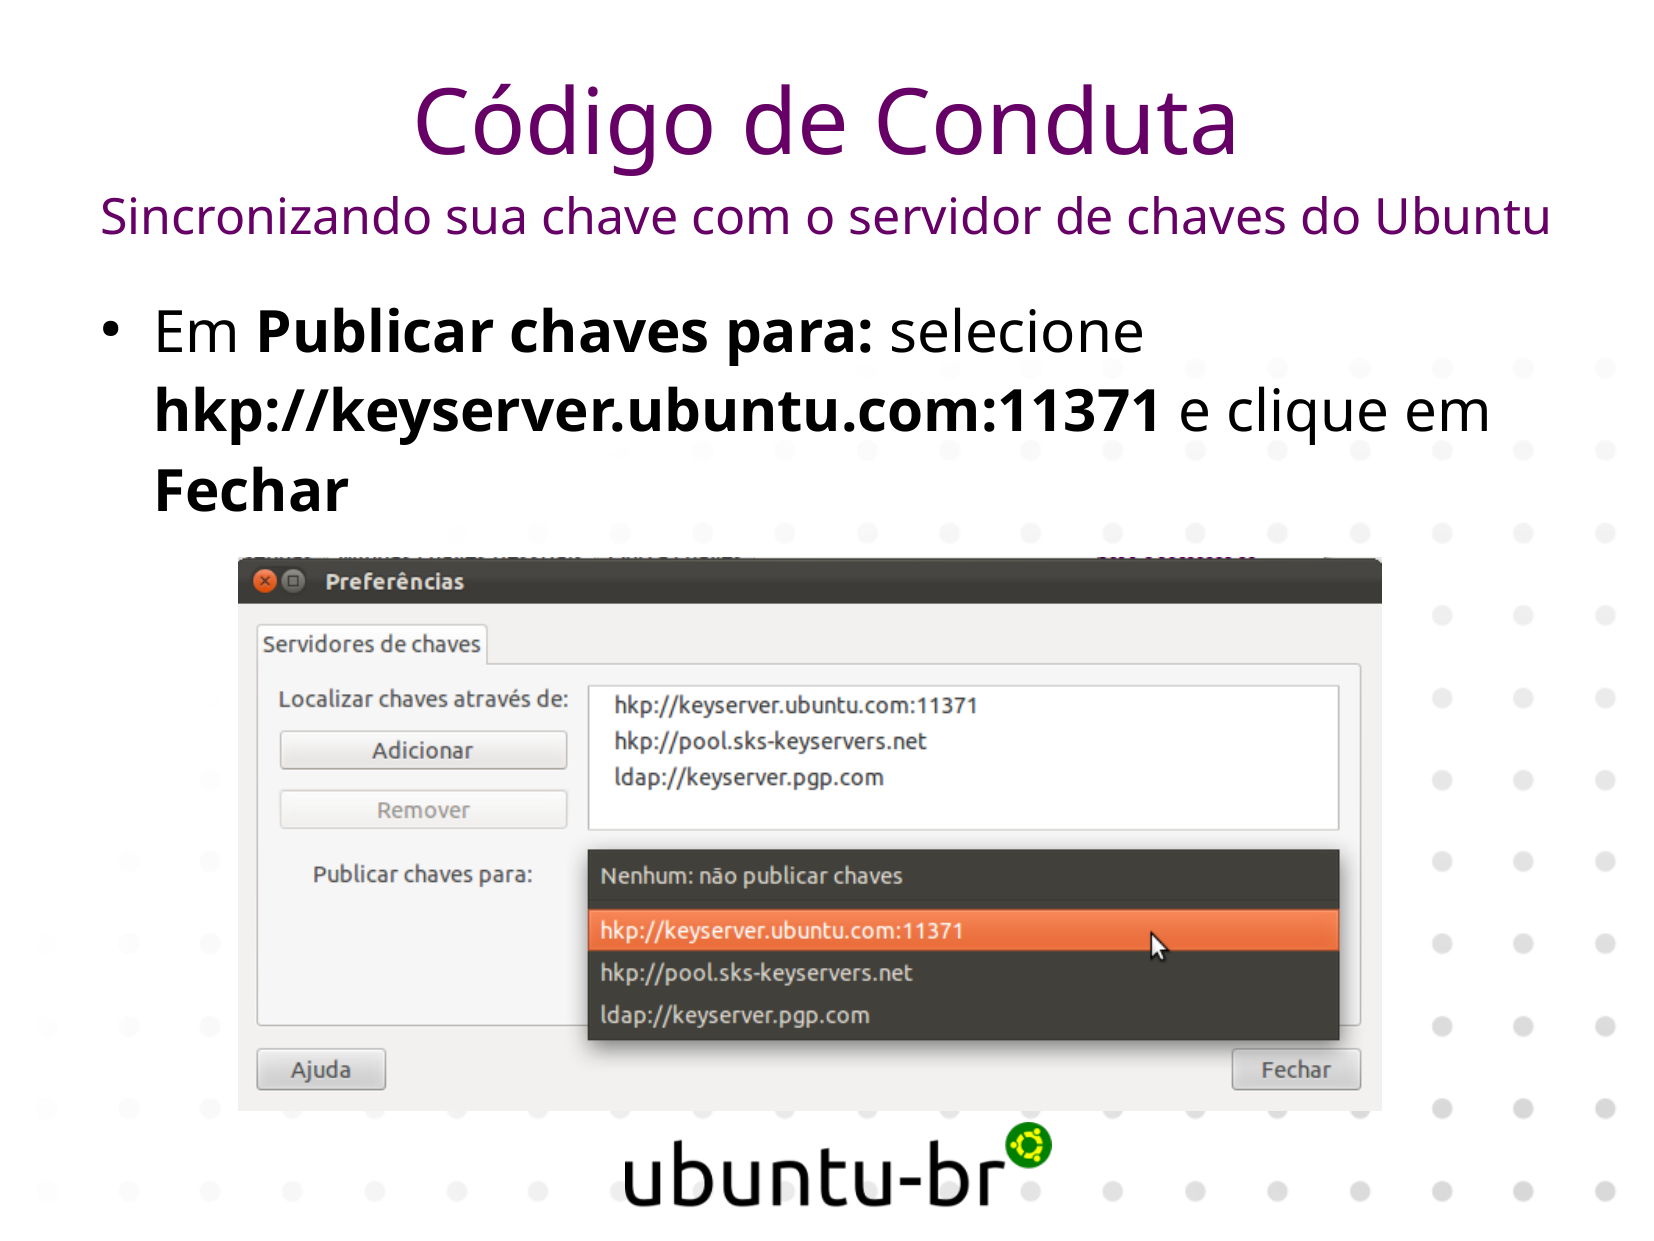

# Código de Conduta Sincronizando sua chave com o servidor de chaves do Ubuntu
Em Publicar chaves para: selecione hkp://keyserver.ubuntu.com:11371 e clique em Fechar